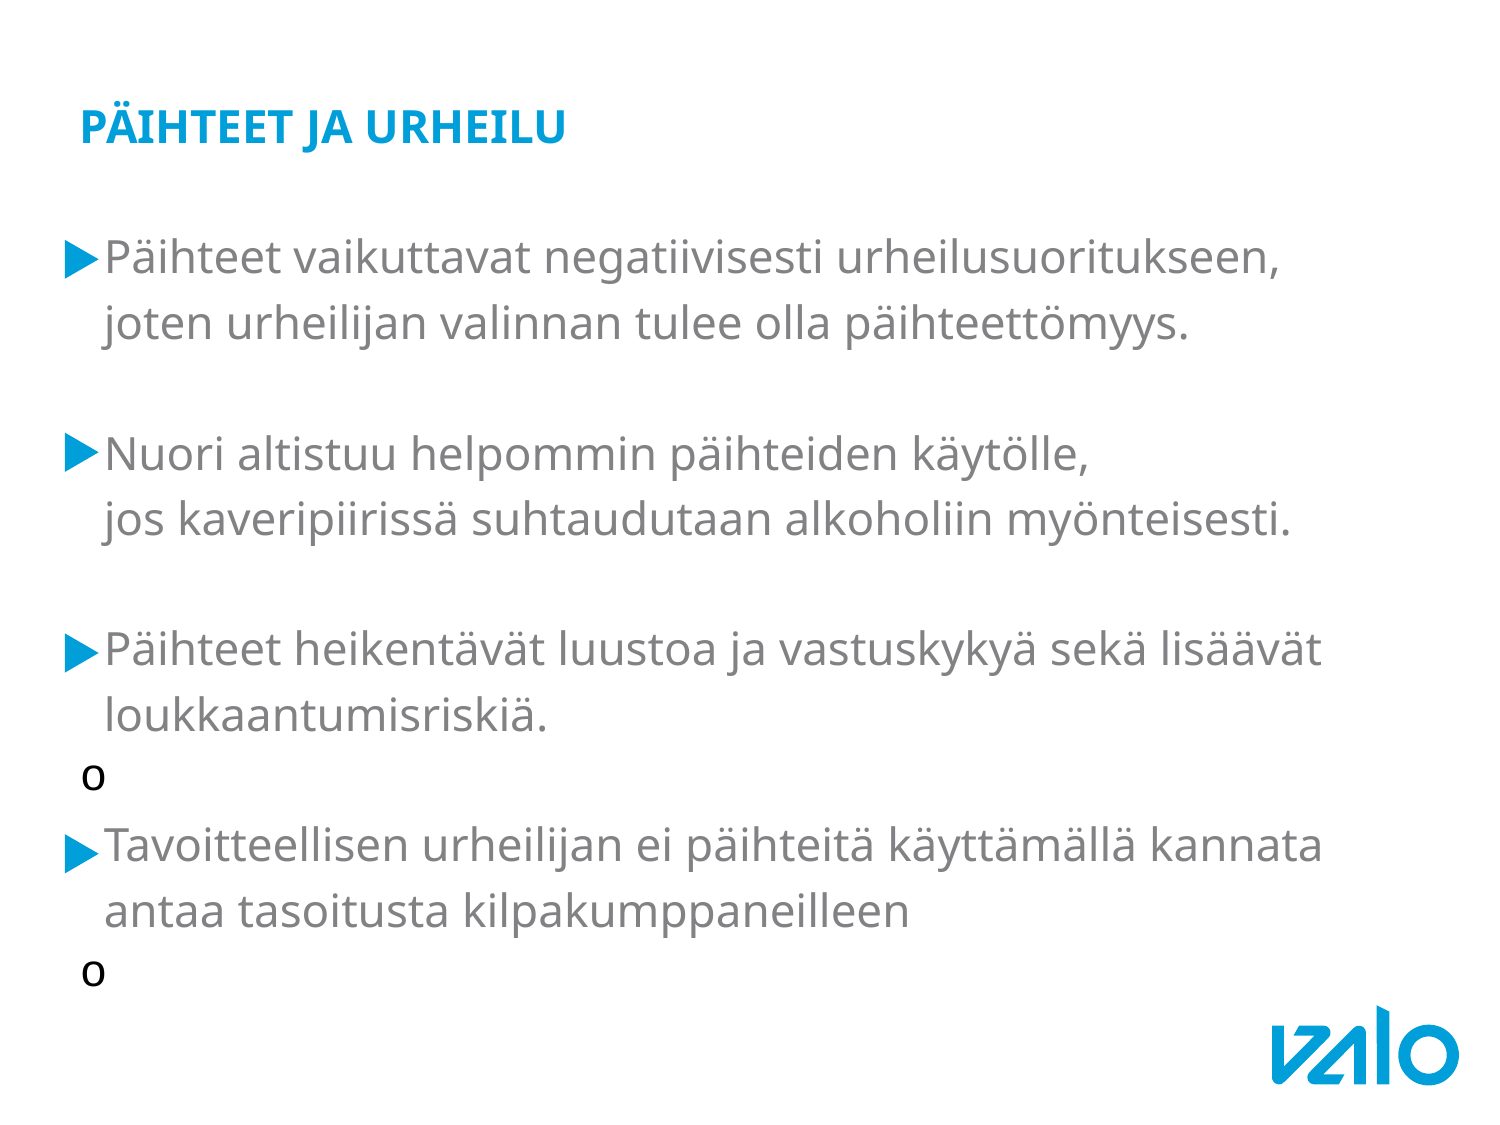

# PÄIHTEET JA URHEILU
 Päihteet vaikuttavat negatiivisesti urheilusuoritukseen,
 joten urheilijan valinnan tulee olla päihteettömyys.
 Nuori altistuu helpommin päihteiden käytölle,
 jos kaveripiirissä suhtaudutaan alkoholiin myönteisesti.
 Päihteet heikentävät luustoa ja vastuskykyä sekä lisäävät
 loukkaantumisriskiä.
 Tavoitteellisen urheilijan ei päihteitä käyttämällä kannata
 antaa tasoitusta kilpakumppaneilleen